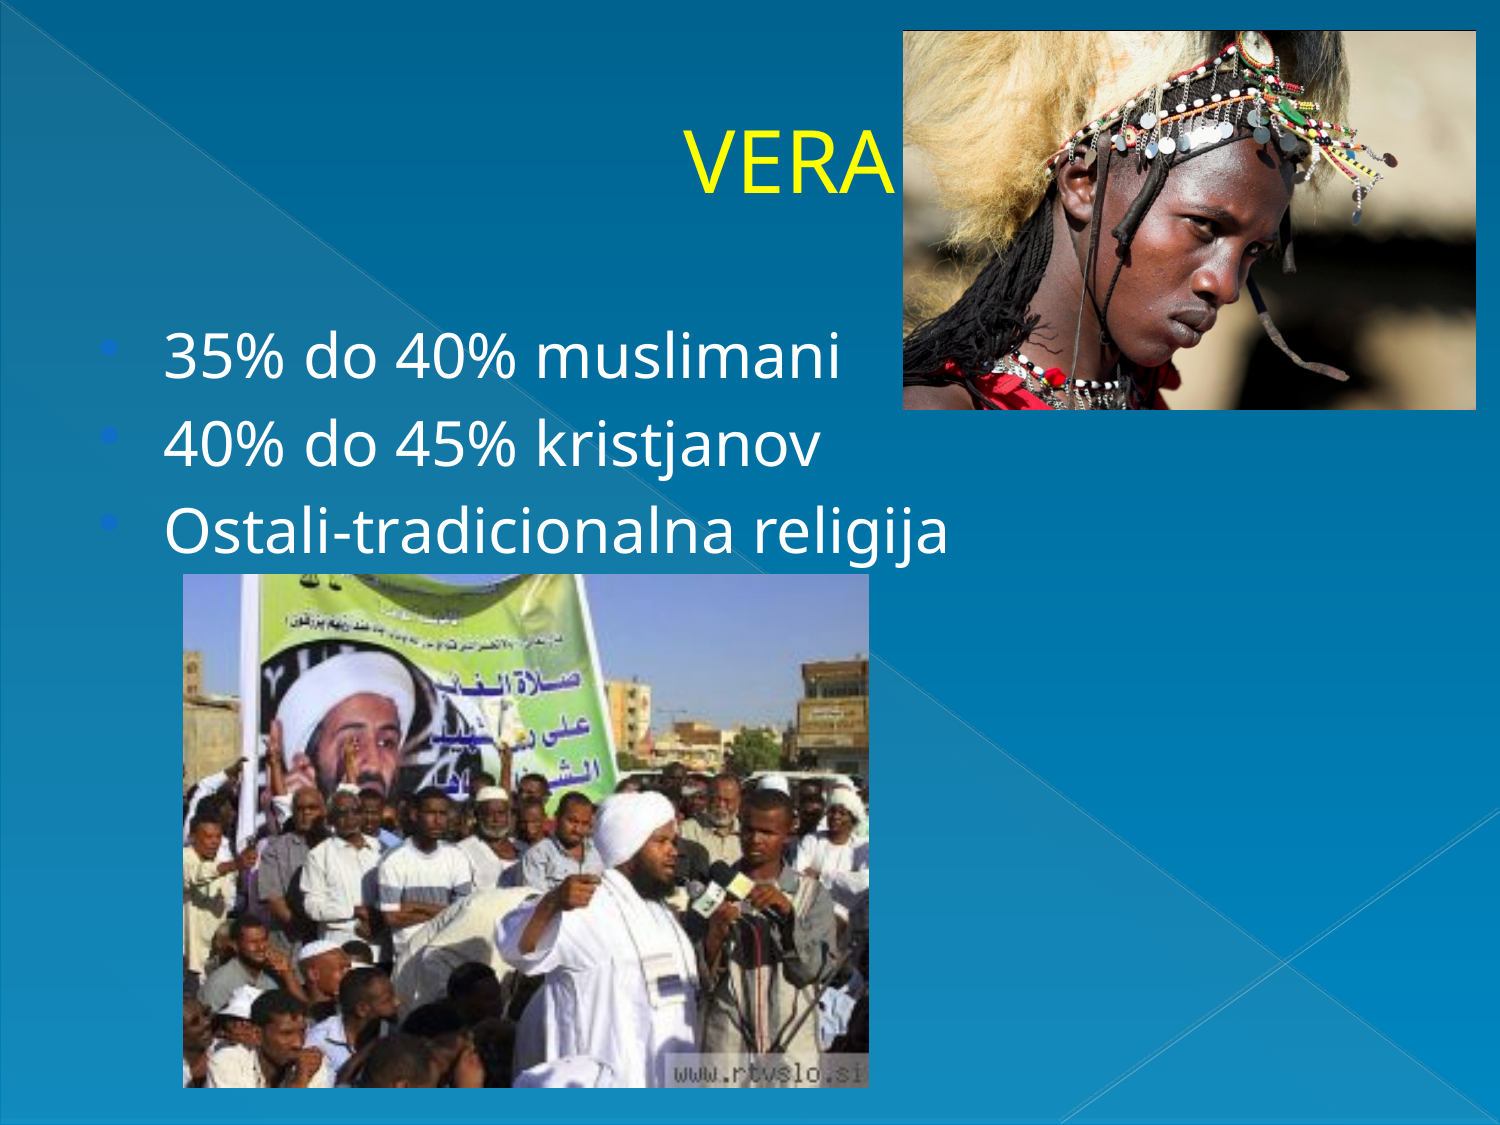

# VERA
35% do 40% muslimani
40% do 45% kristjanov
Ostali-tradicionalna religija